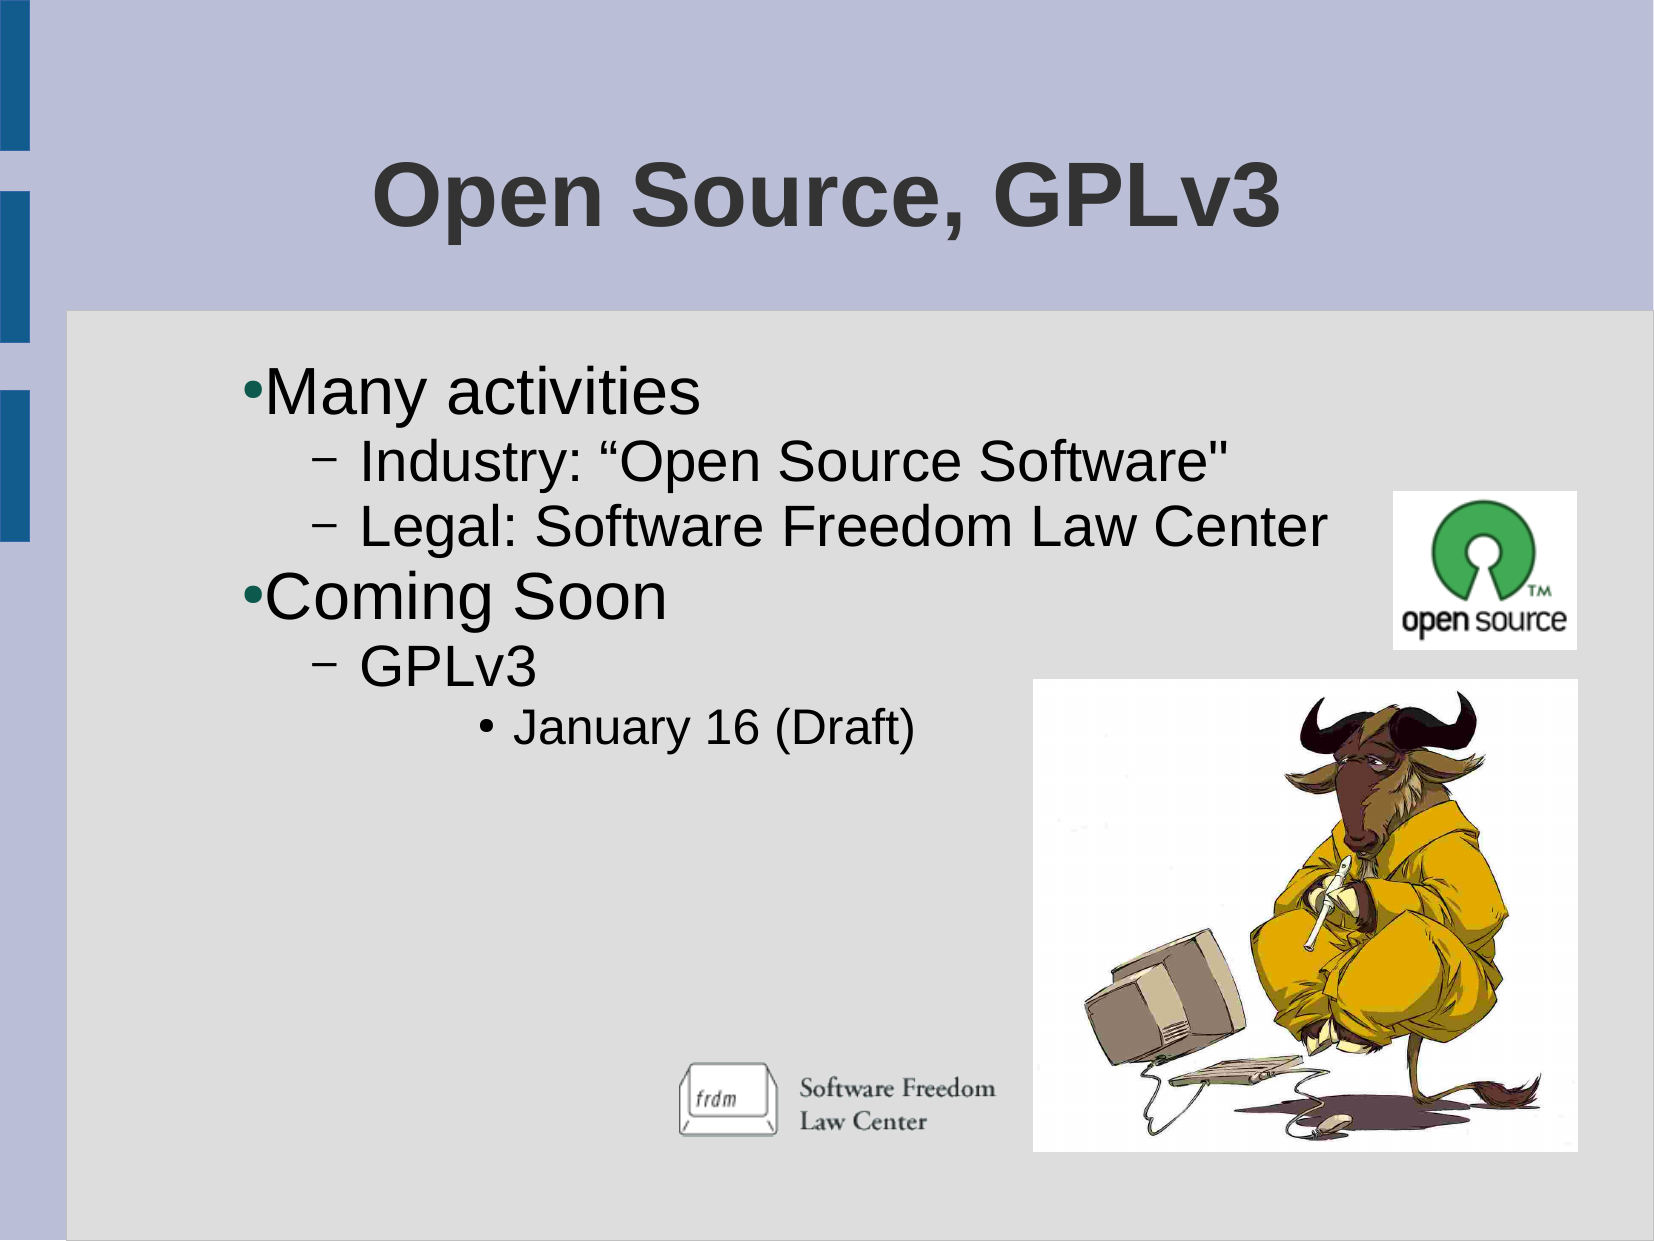

# Open Source, GPLv3
Many activities
Industry: “Open Source Software"
Legal: Software Freedom Law Center
Coming Soon
GPLv3
January 16 (Draft)